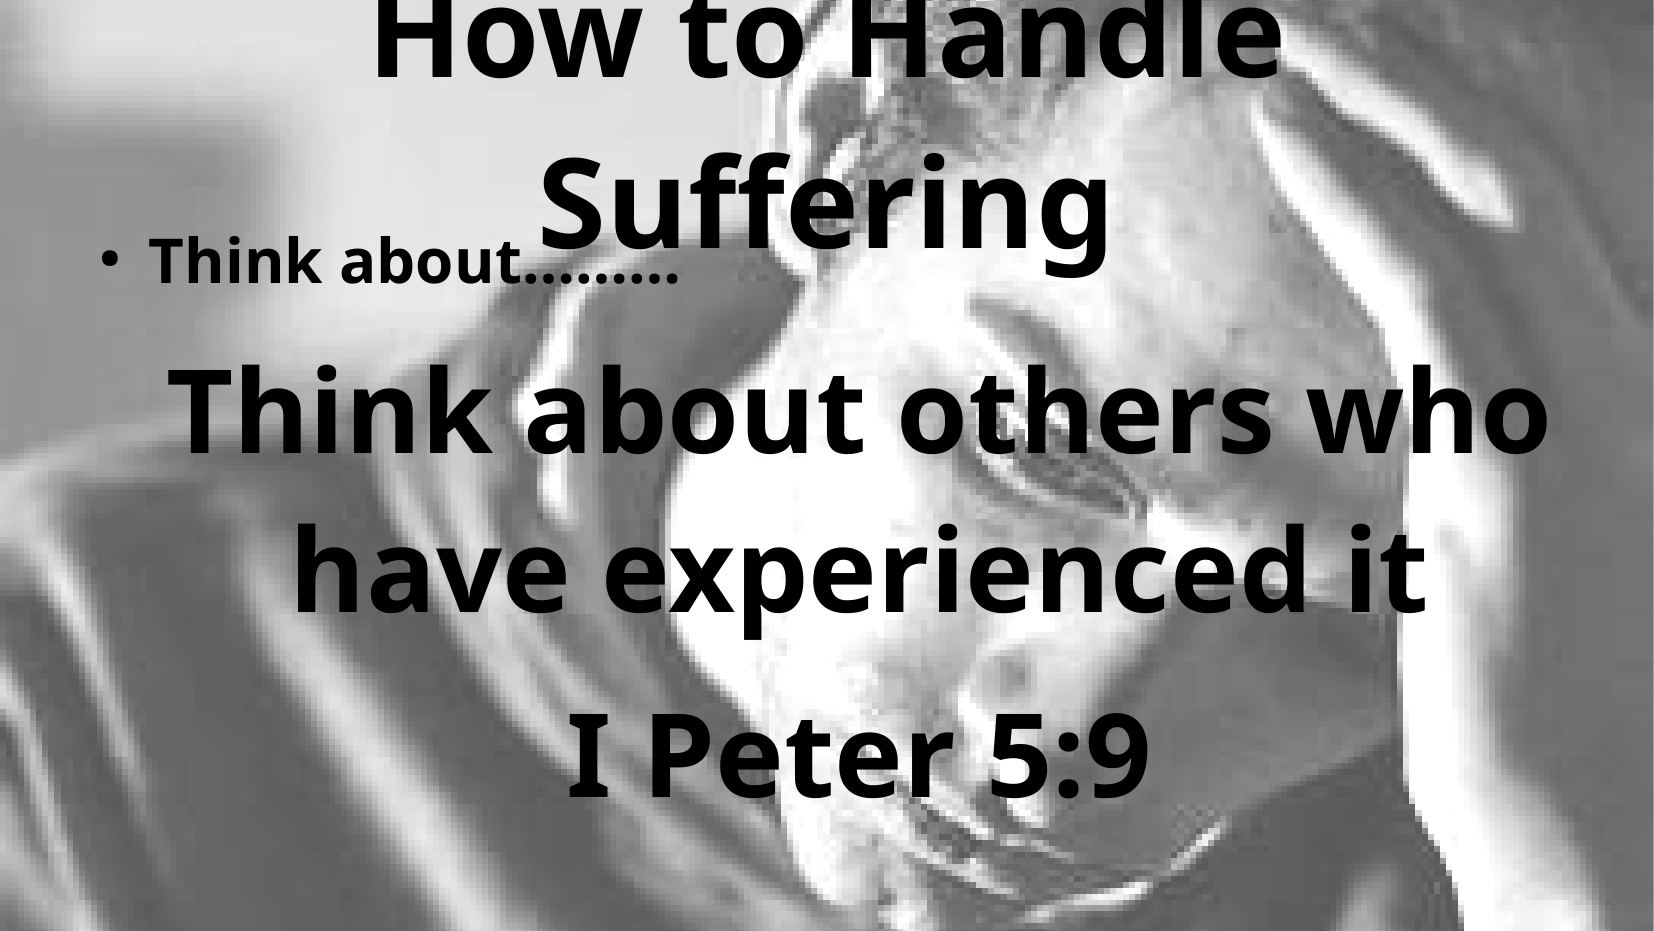

# How to Handle Suffering
Think about………
Think about others who have experienced it
I Peter 5:9